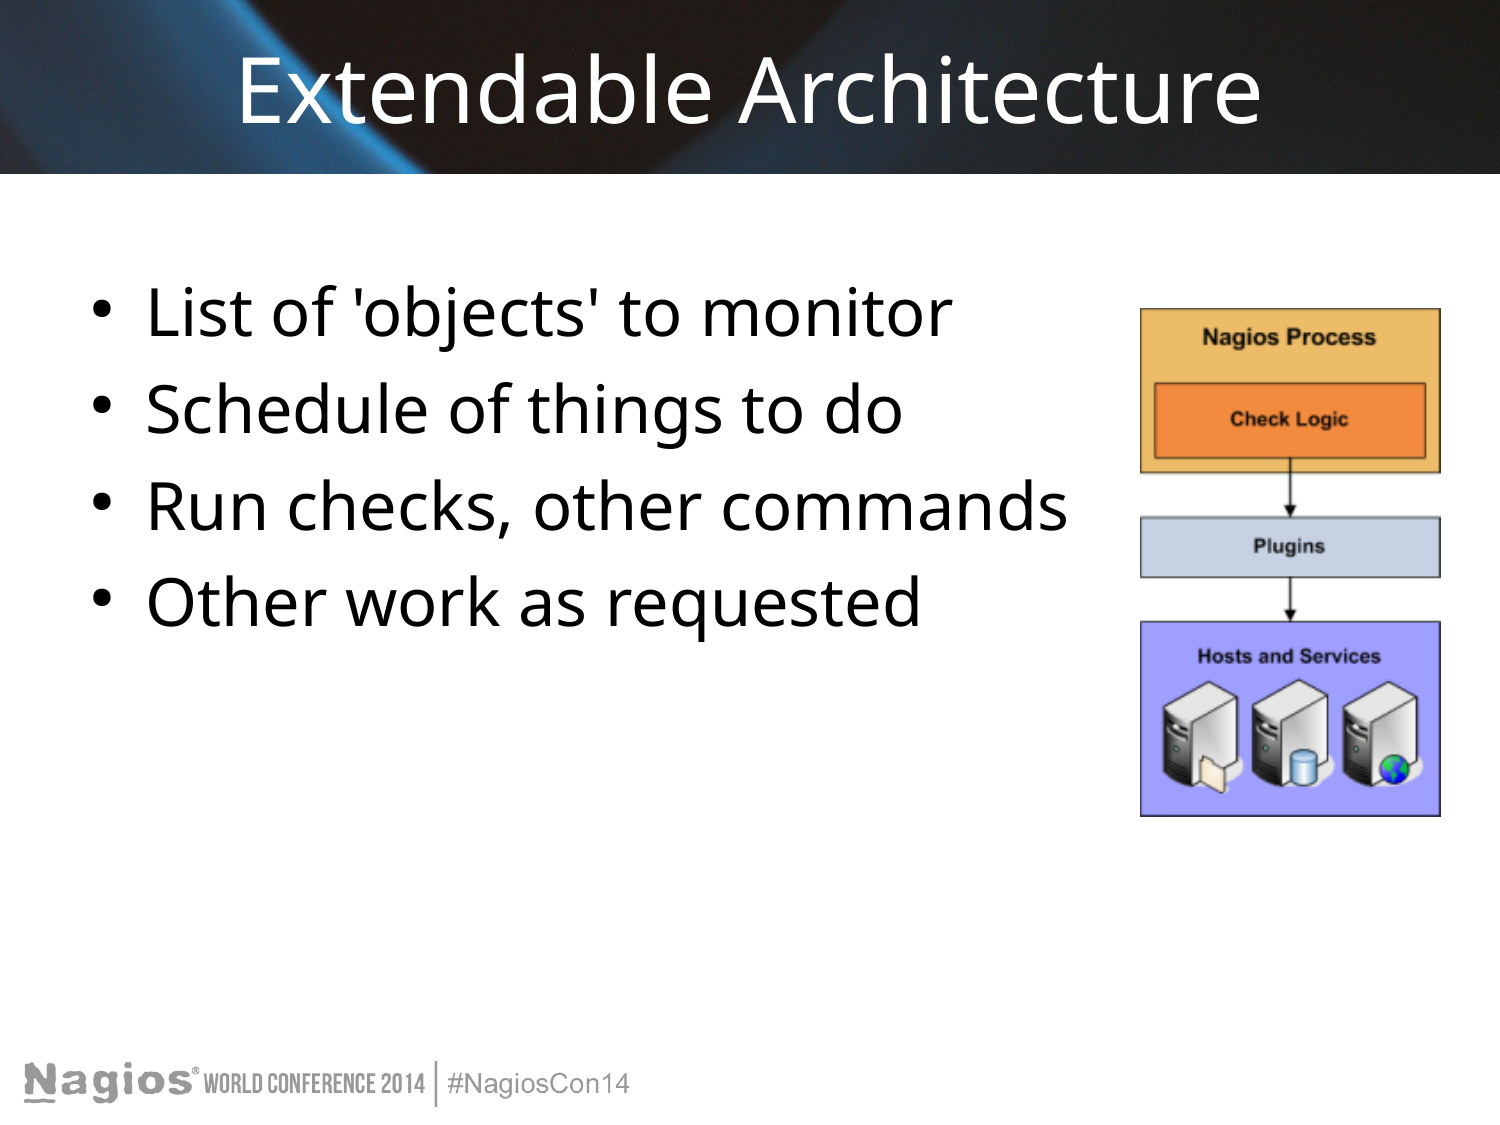

# Extendable Architecture
List of 'objects' to monitor
Schedule of things to do
Run checks, other commands
Other work as requested